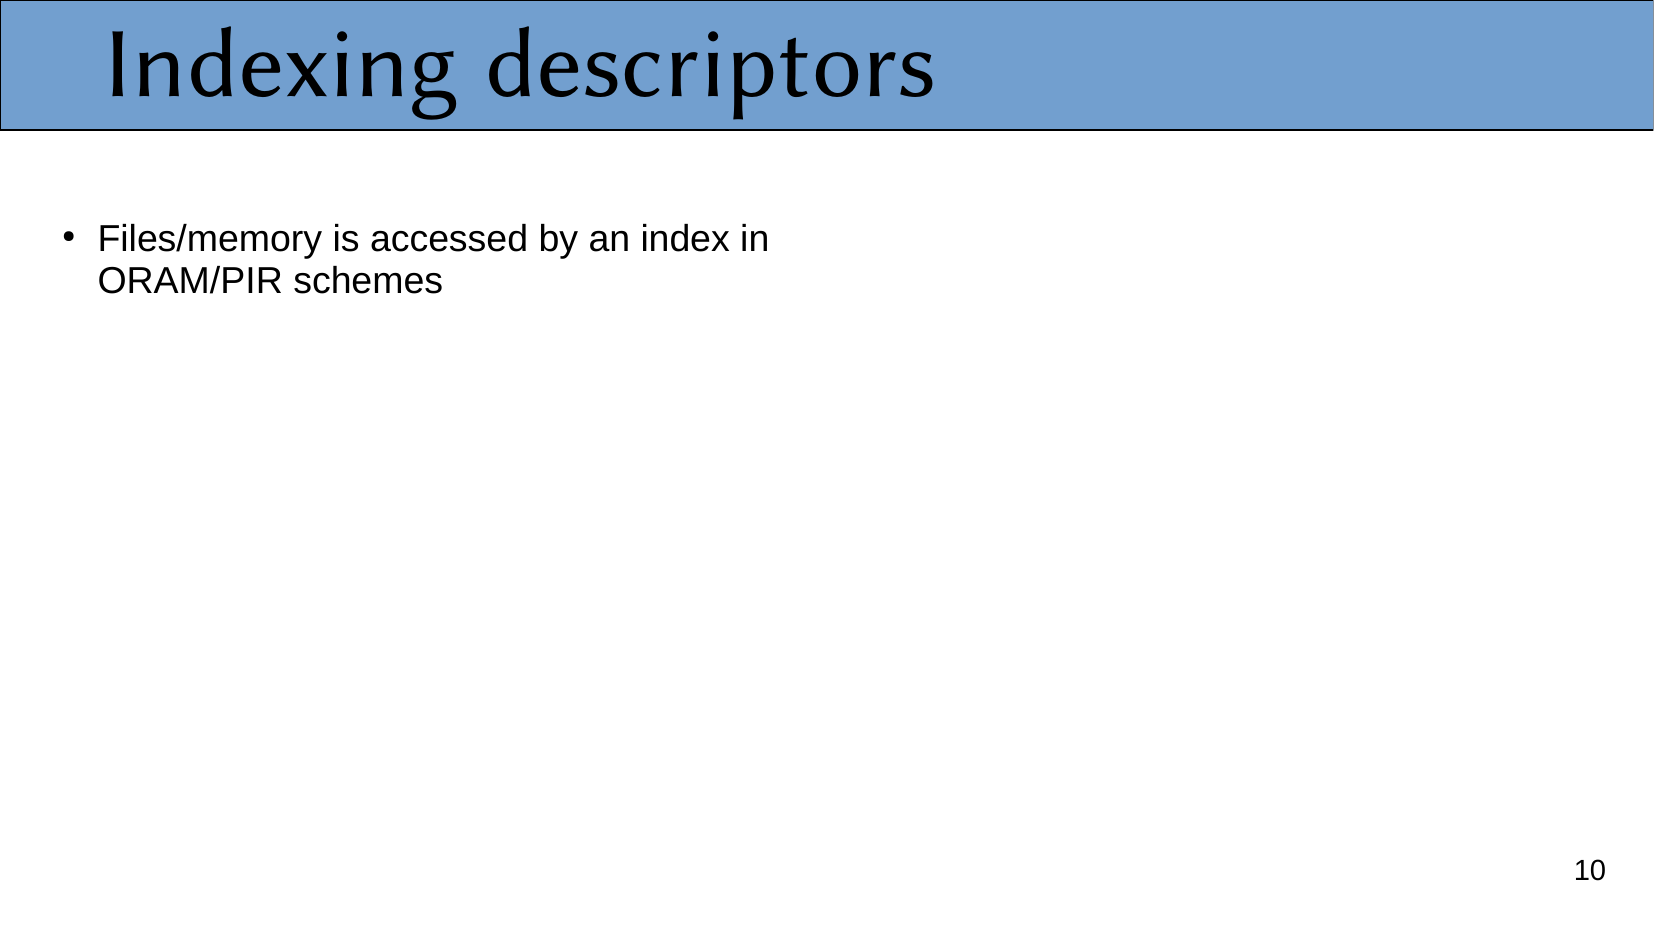

Indexing descriptors
Files/memory is accessed by an index in
ORAM/PIR schemes
10